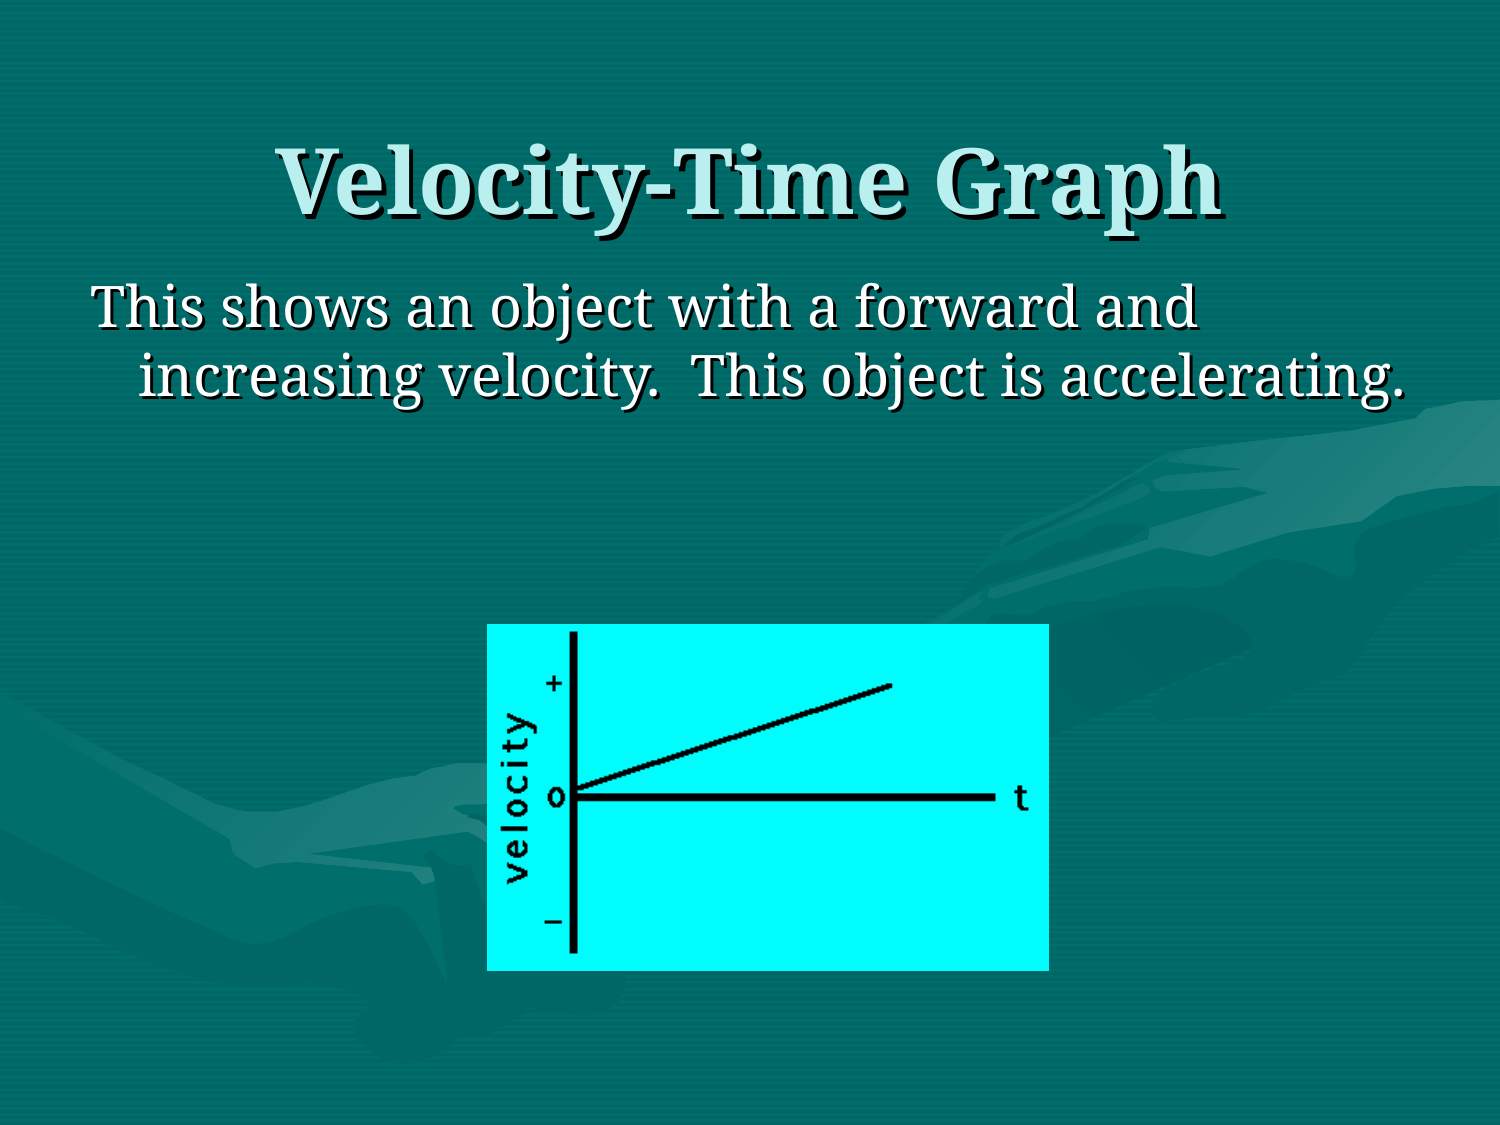

# Velocity-Time Graph
This shows an object with a forward and increasing velocity. This object is accelerating.